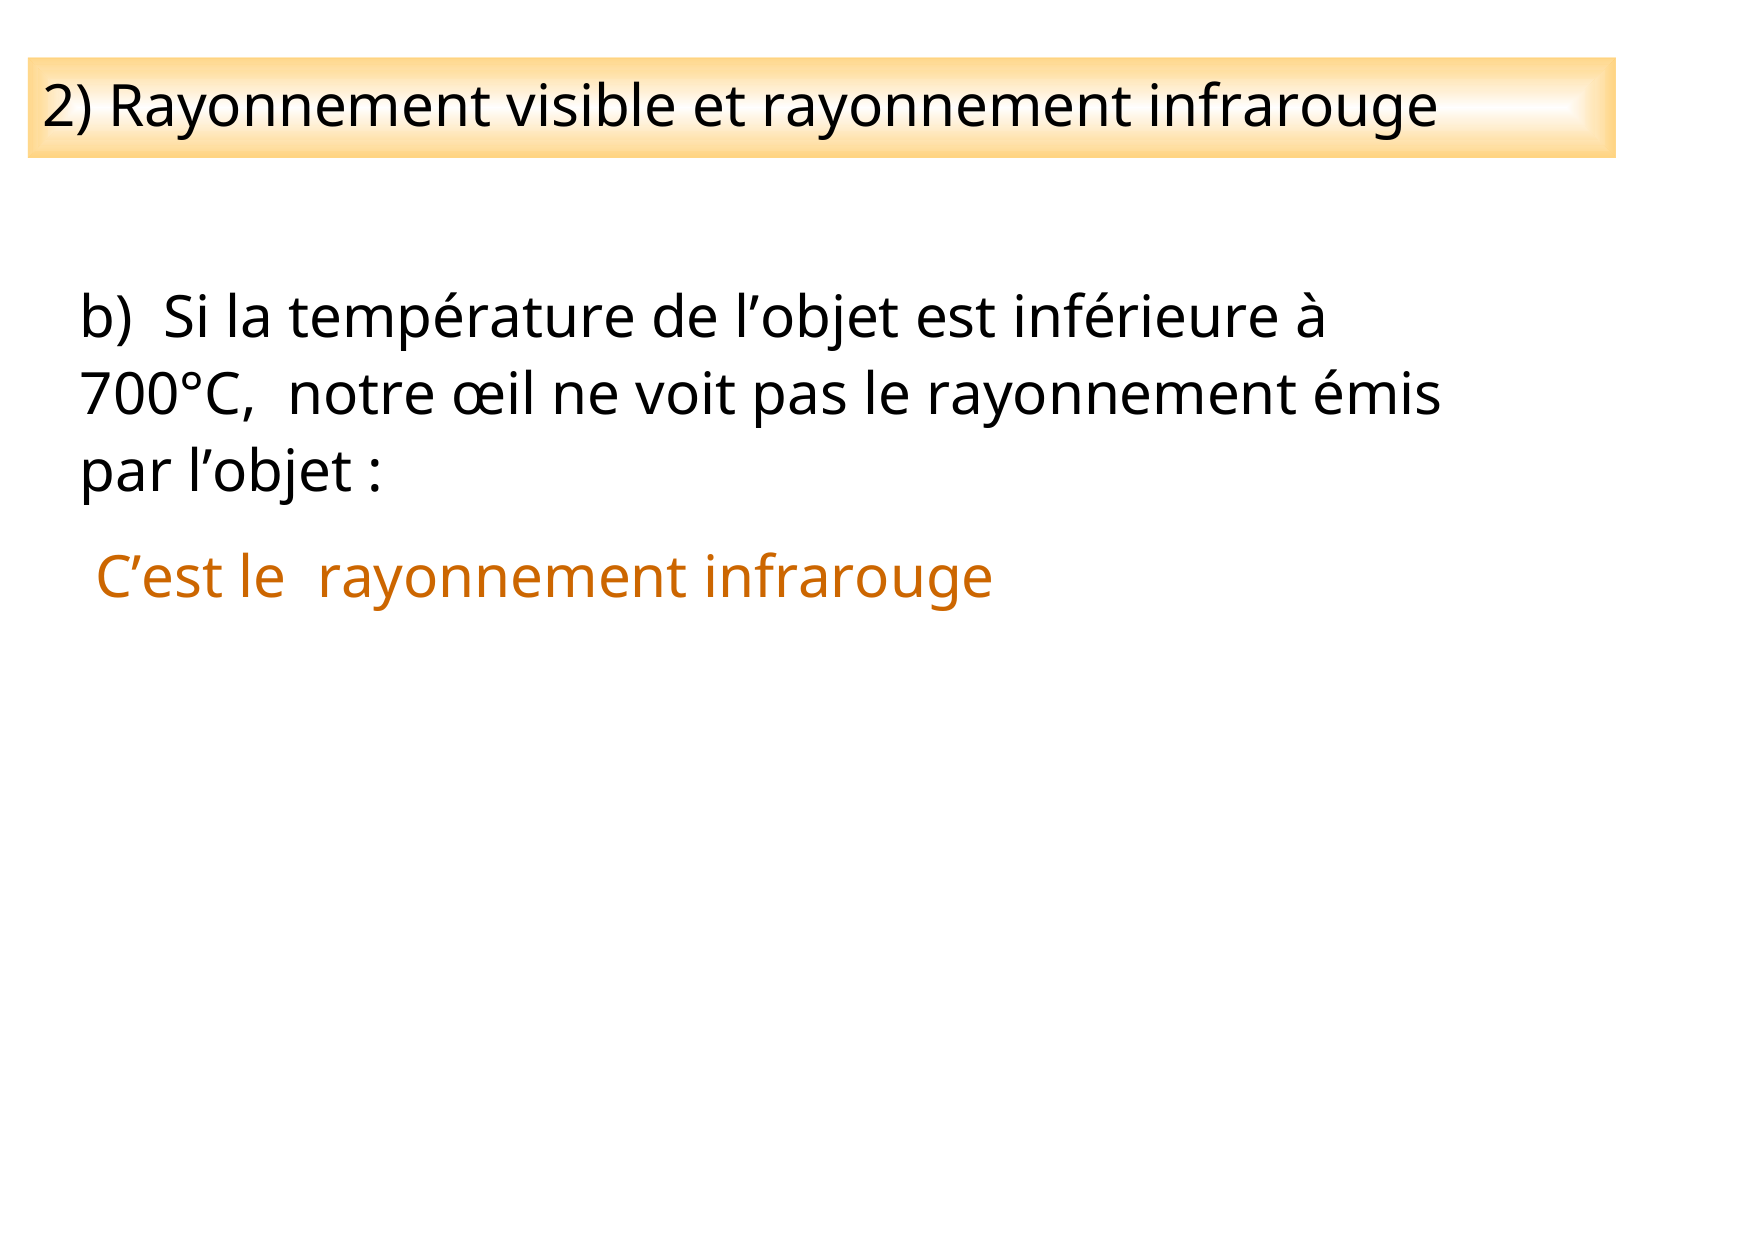

2) Rayonnement visible et rayonnement infrarouge
b) Si la température de l’objet est inférieure à 700°C, notre œil ne voit pas le rayonnement émis par l’objet :
 C’est le rayonnement infrarouge